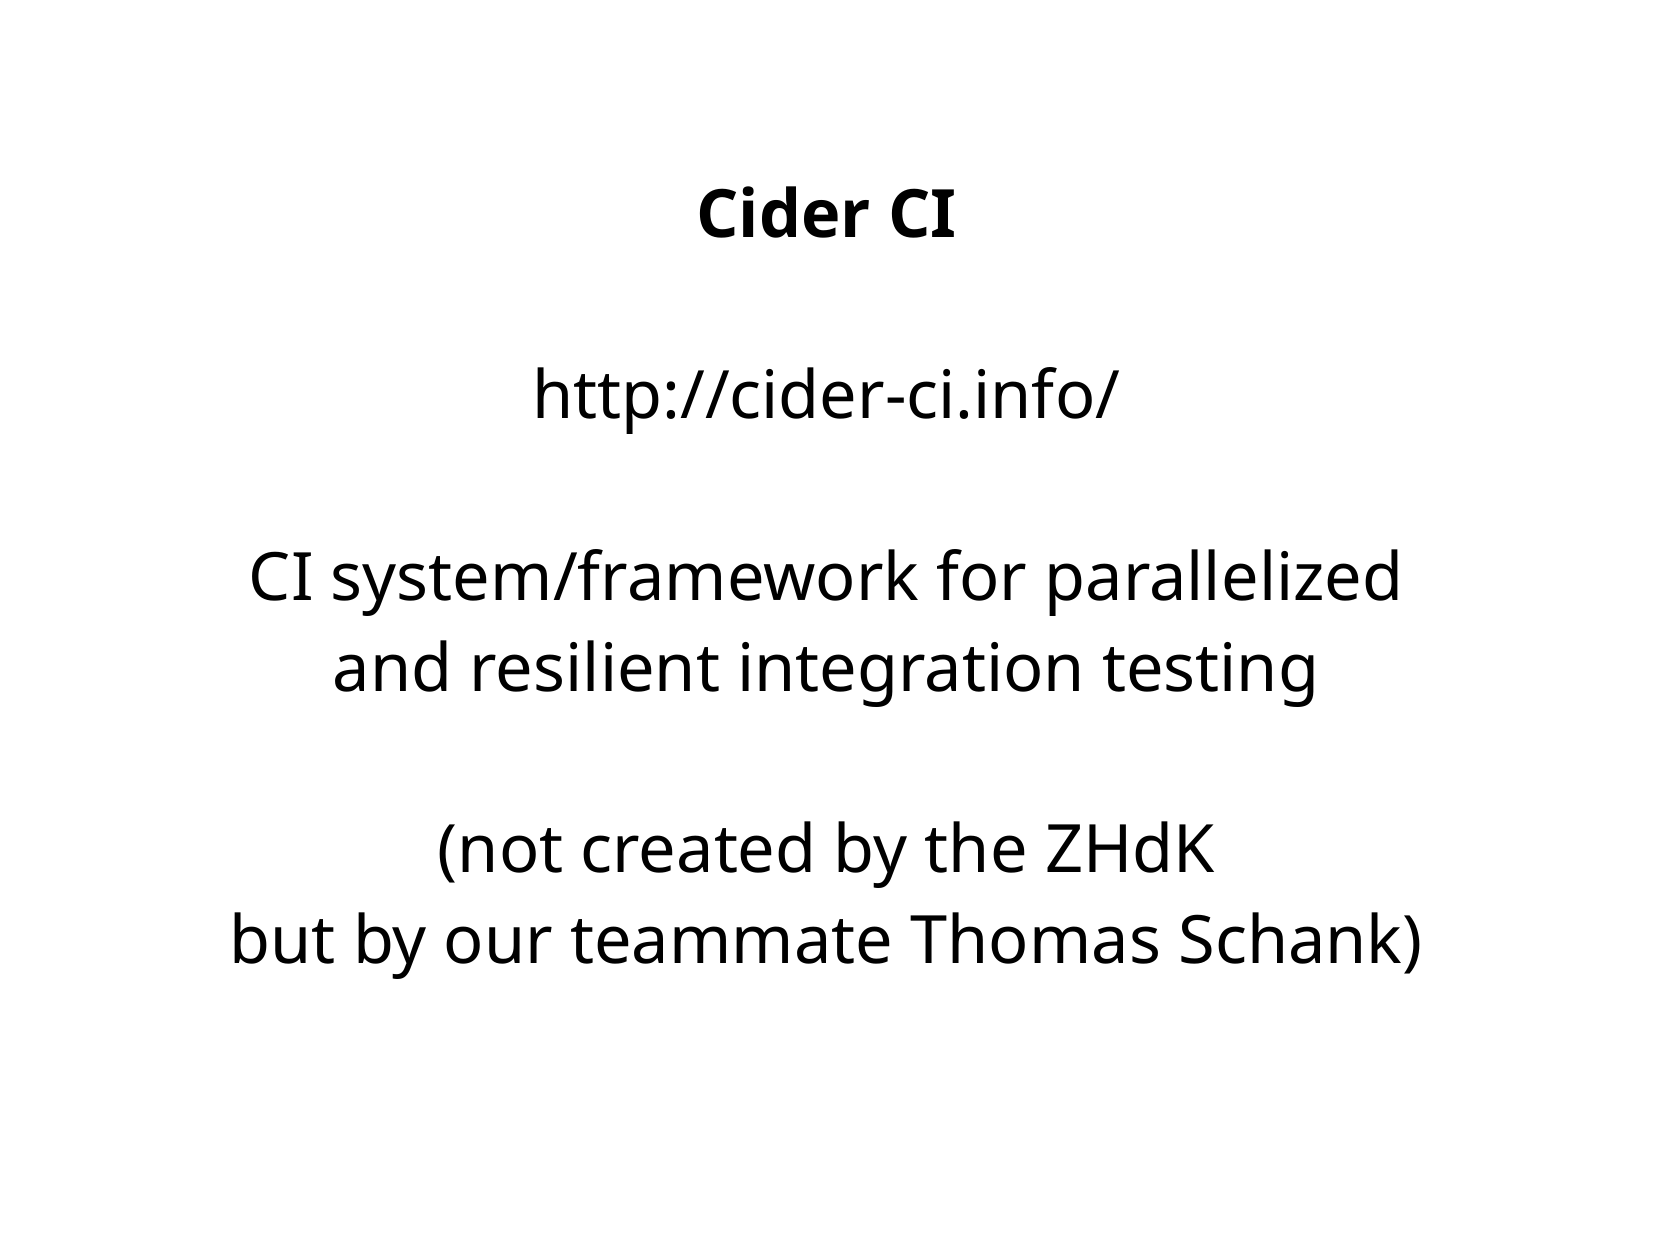

# Cider CI
http://cider-ci.info/
CI system/framework for parallelized
and resilient integration testing
(not created by the ZHdK
but by our teammate Thomas Schank)